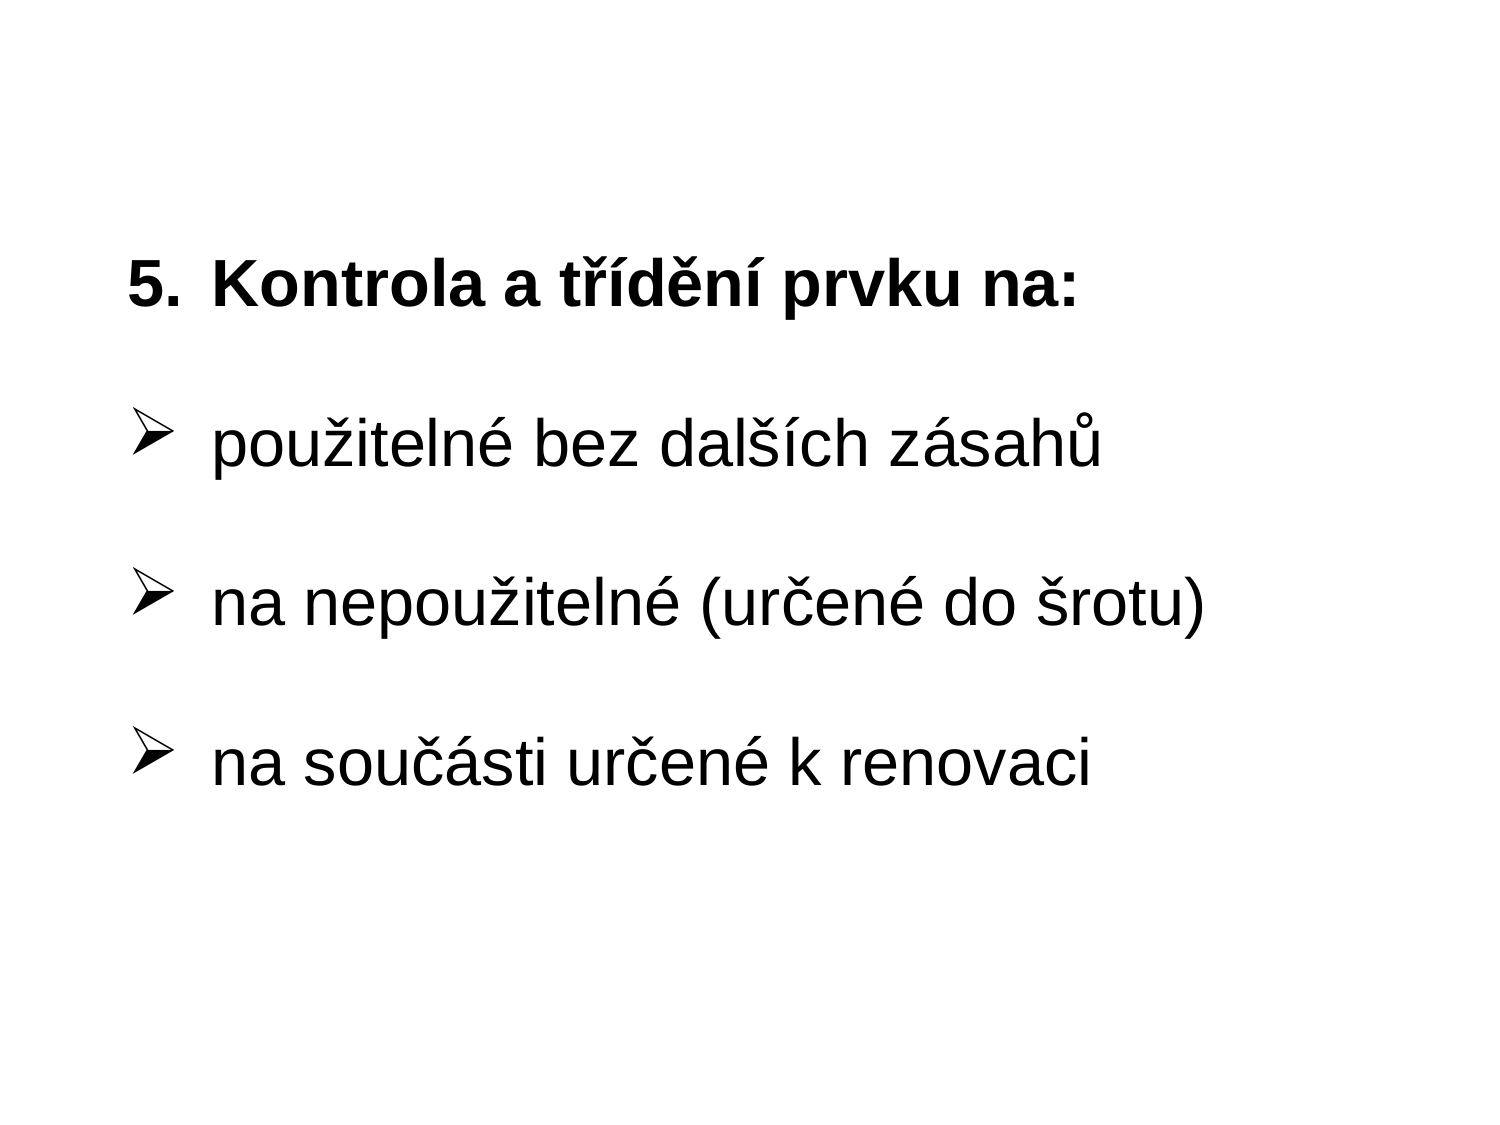

Kontrola a třídění prvku na:
použitelné bez dalších zásahů
na nepoužitelné (určené do šrotu)
na součásti určené k renovaci